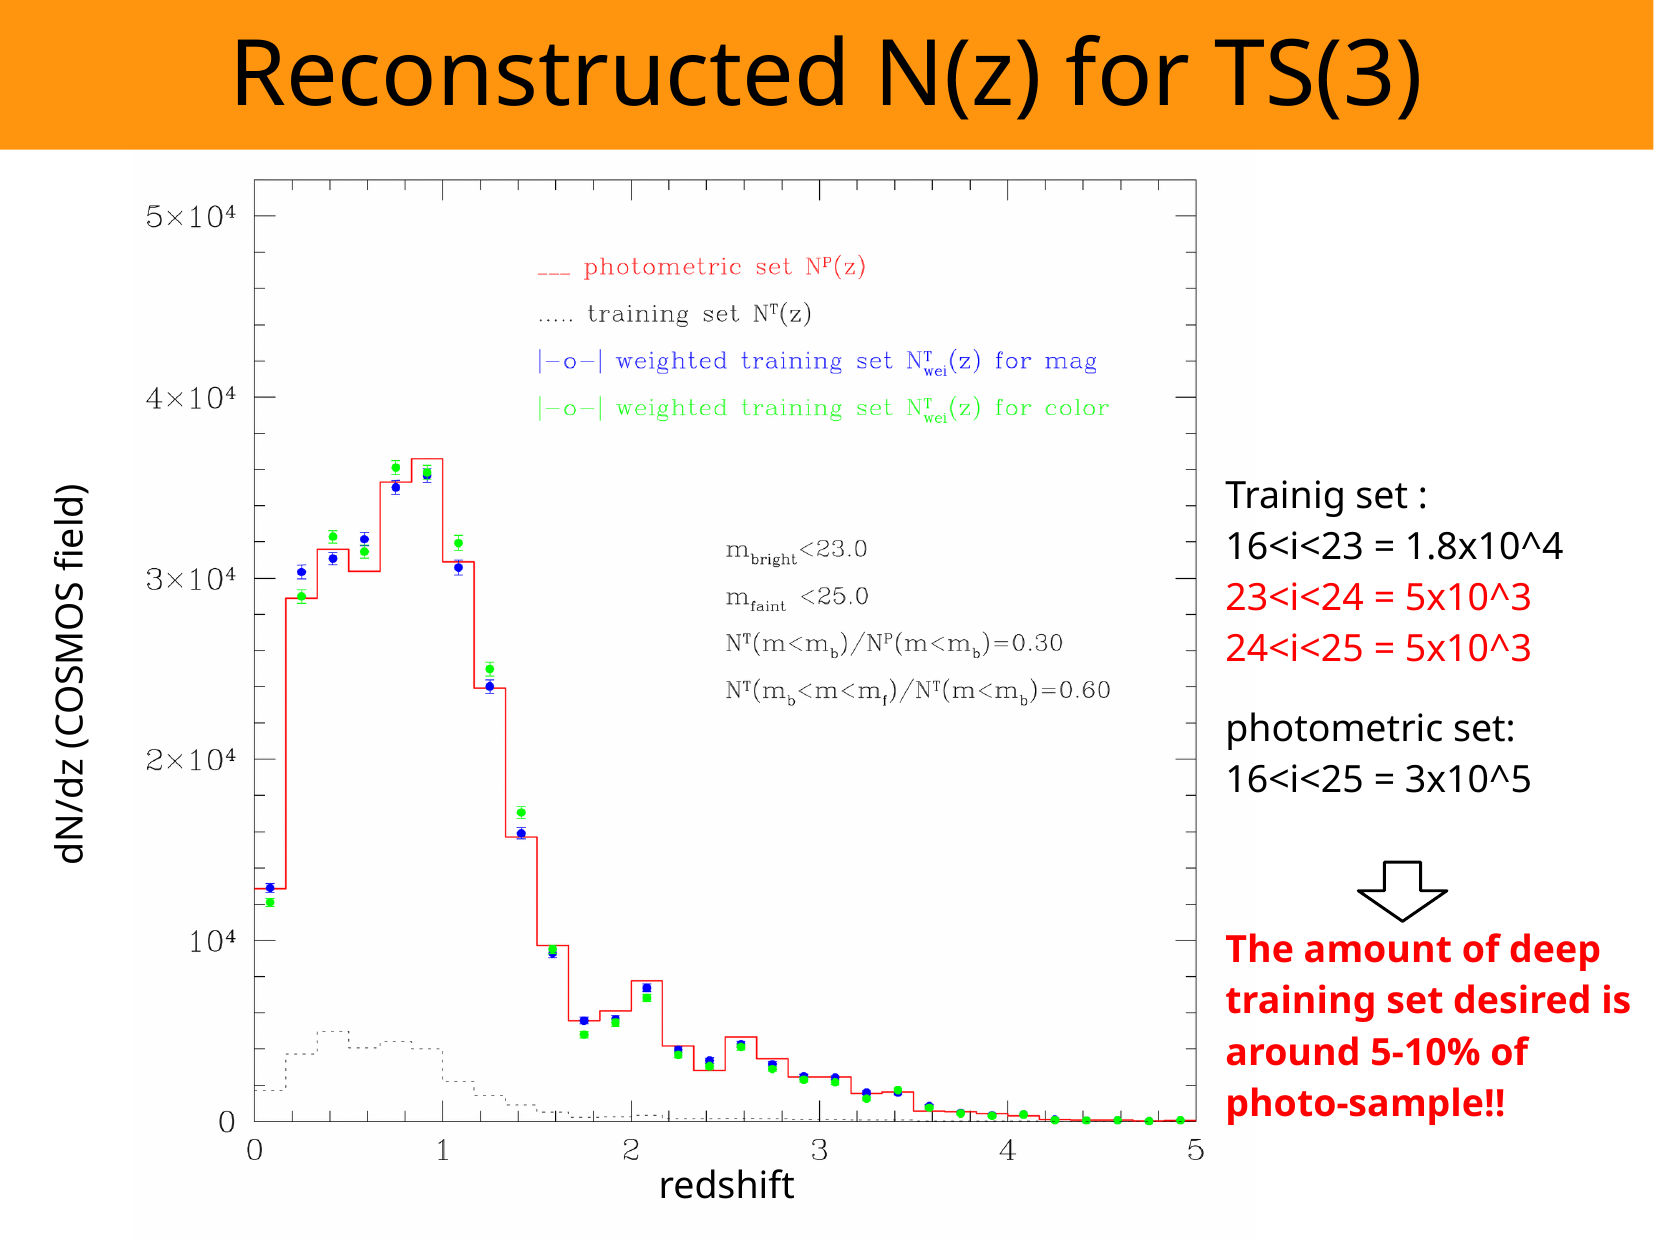

Reconstructed N(z) for TS(3)
Trainig set :
16<i<23 = 1.8x10^4
23<i<24 = 5x10^3
24<i<25 = 5x10^3
photometric set:
16<i<25 = 3x10^5
dN/dz (COSMOS field)
The amount of deep training set desired is around 5-10% of photo-sample!!
redshift